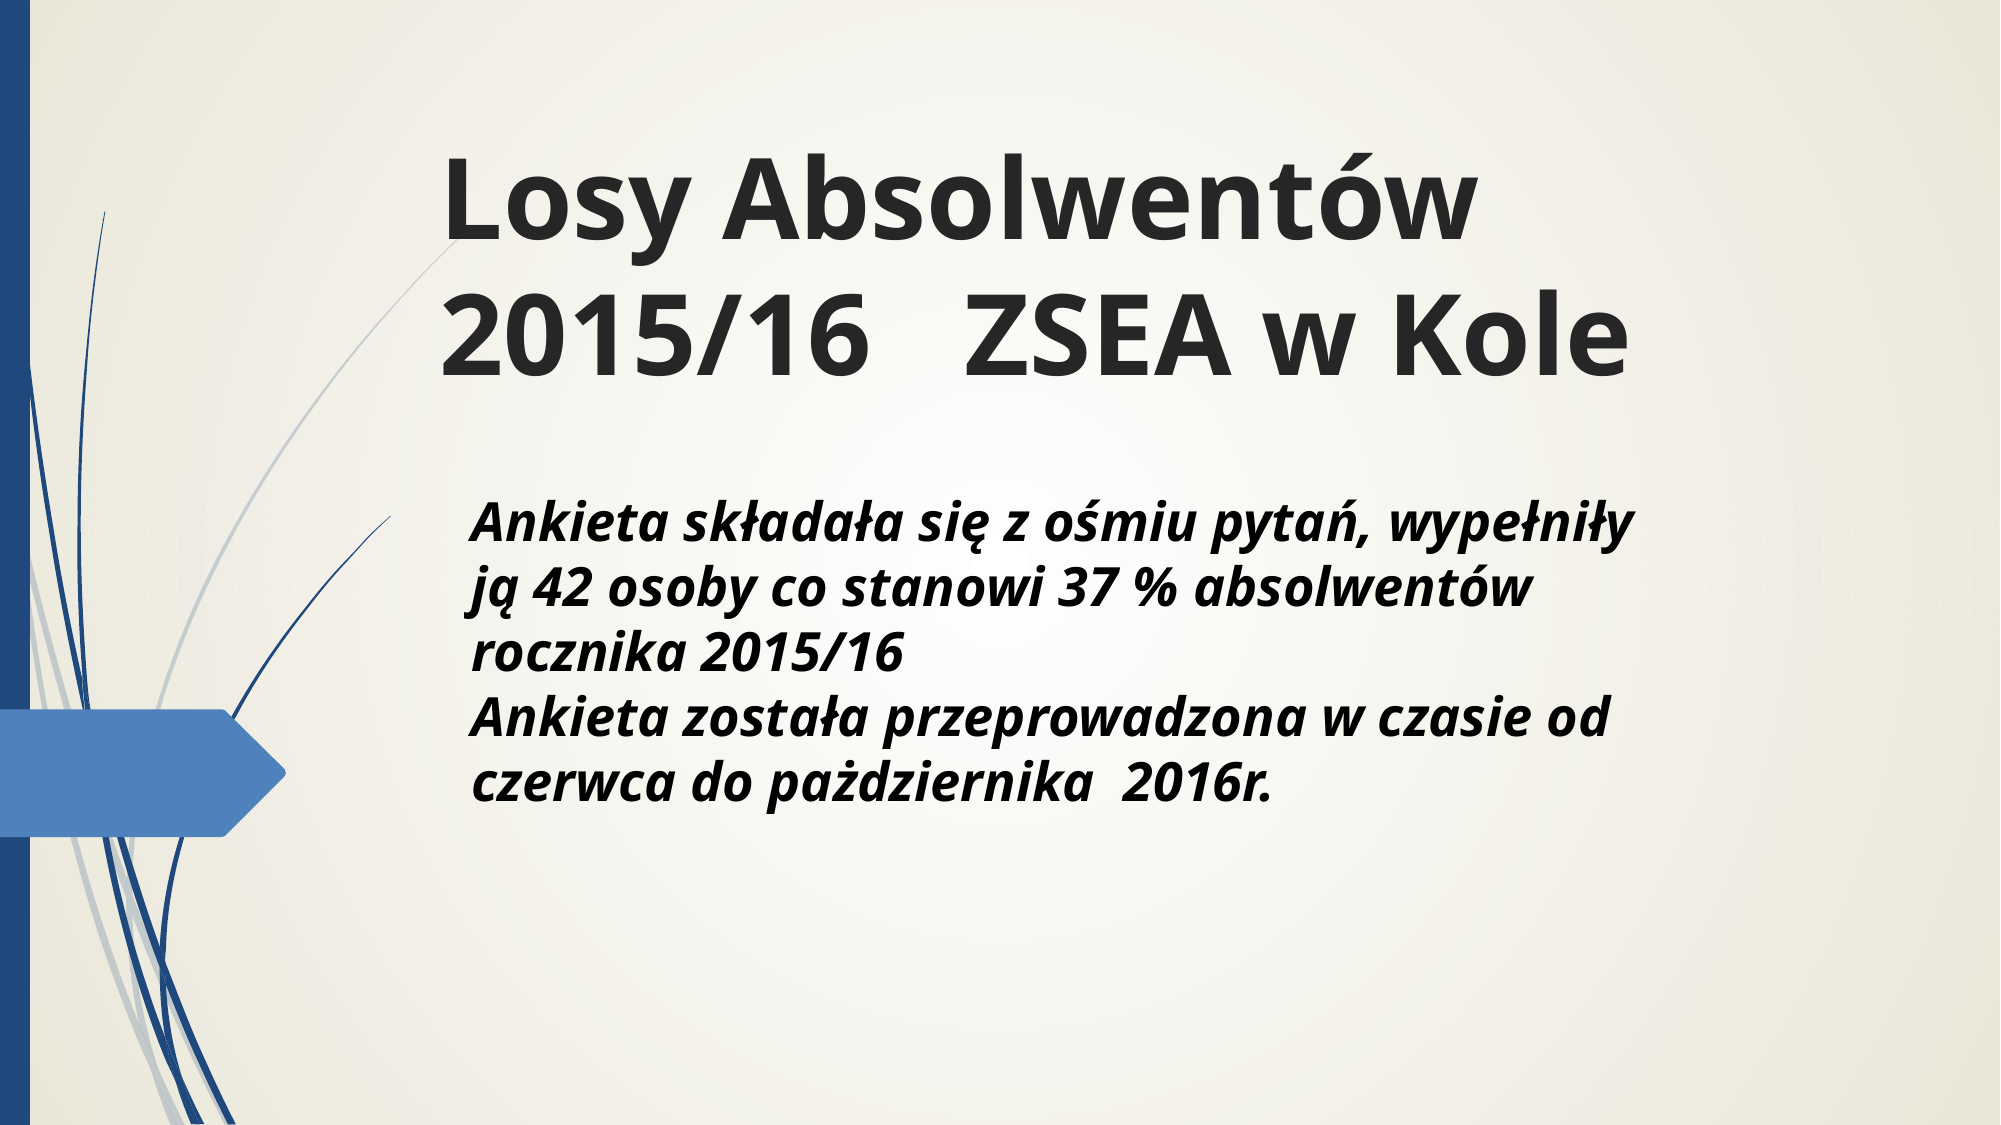

# Losy Absolwentów 2015/16 	ZSEA w Kole
Ankieta składała się z ośmiu pytań, wypełniły ją 42 osoby co stanowi 37 % absolwentów rocznika 2015/16
Ankieta została przeprowadzona w czasie od czerwca do pażdziernika 2016r.